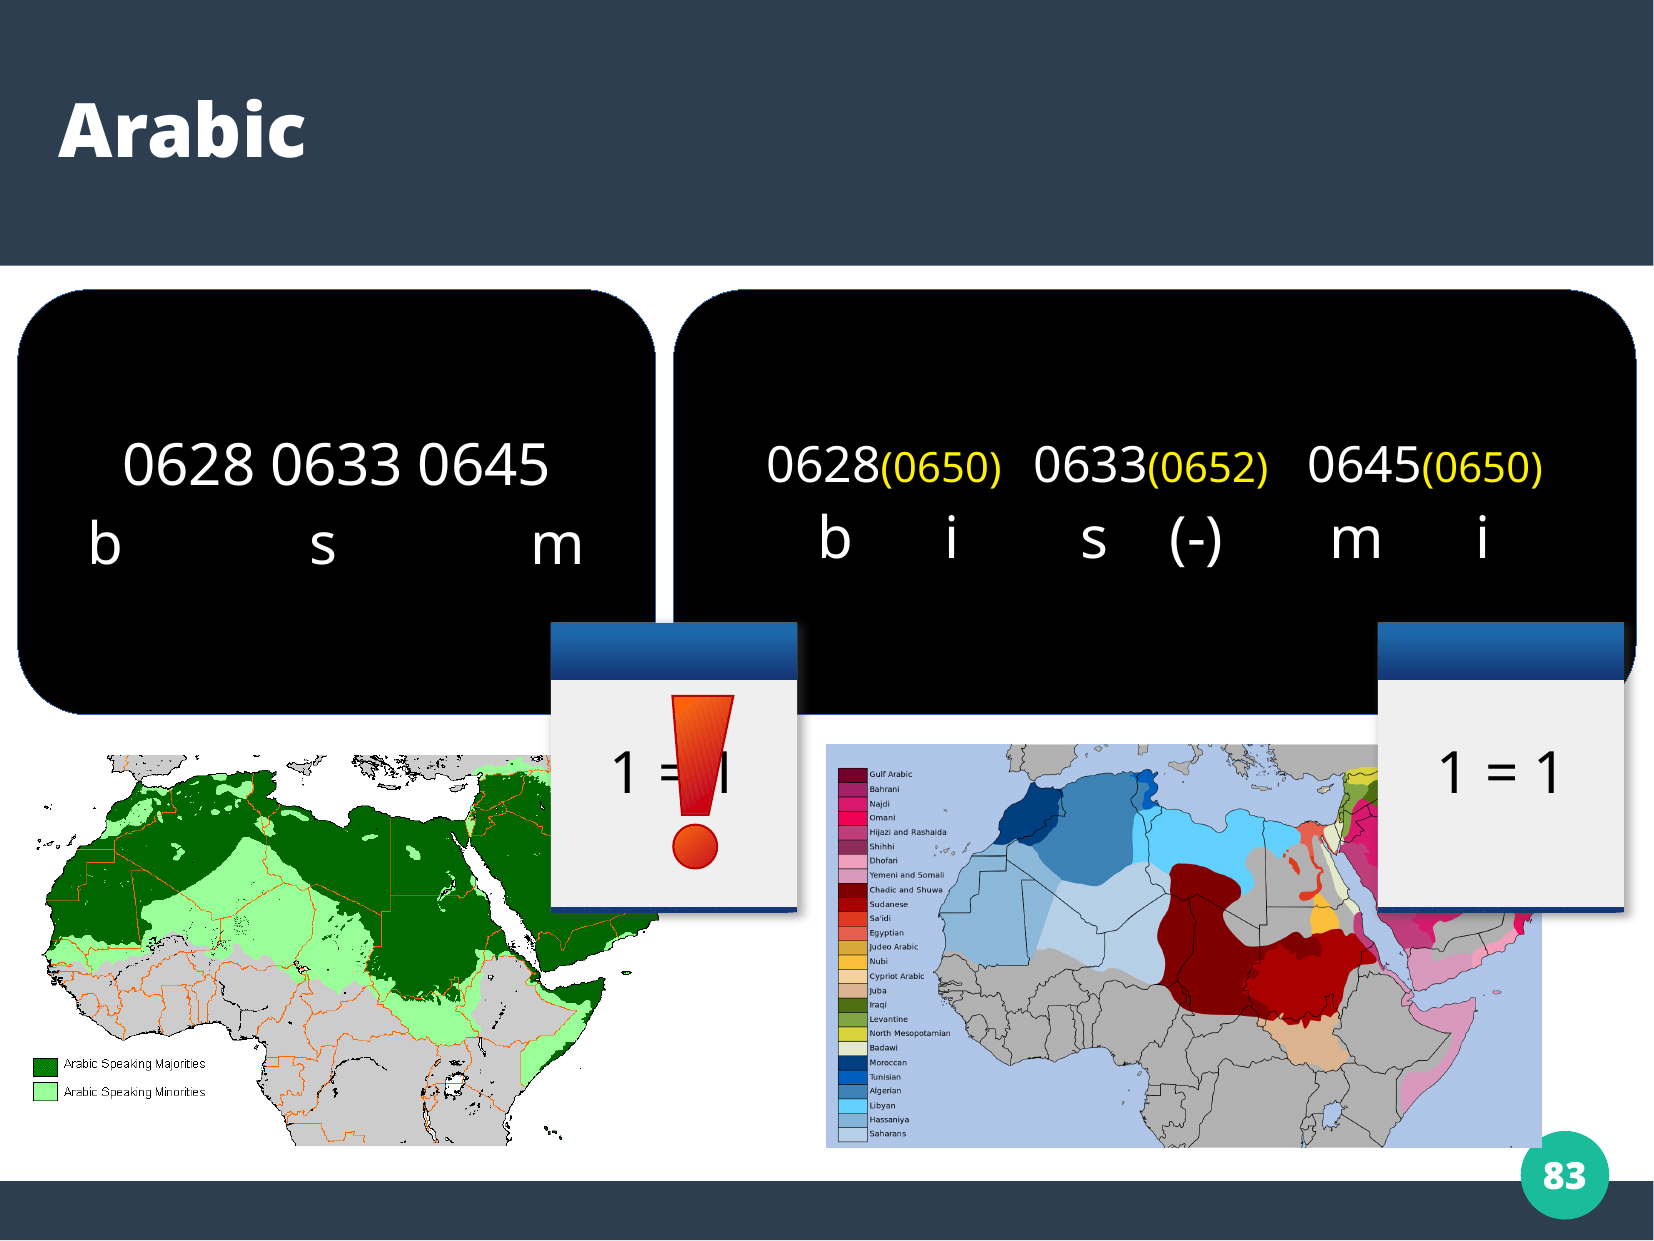

# Arabic
0628	0633	0645
b			s			m
0628(0650) 0633(0652) 0645(0650)
b i s (-) m i
1 = 1
1 = 1
83